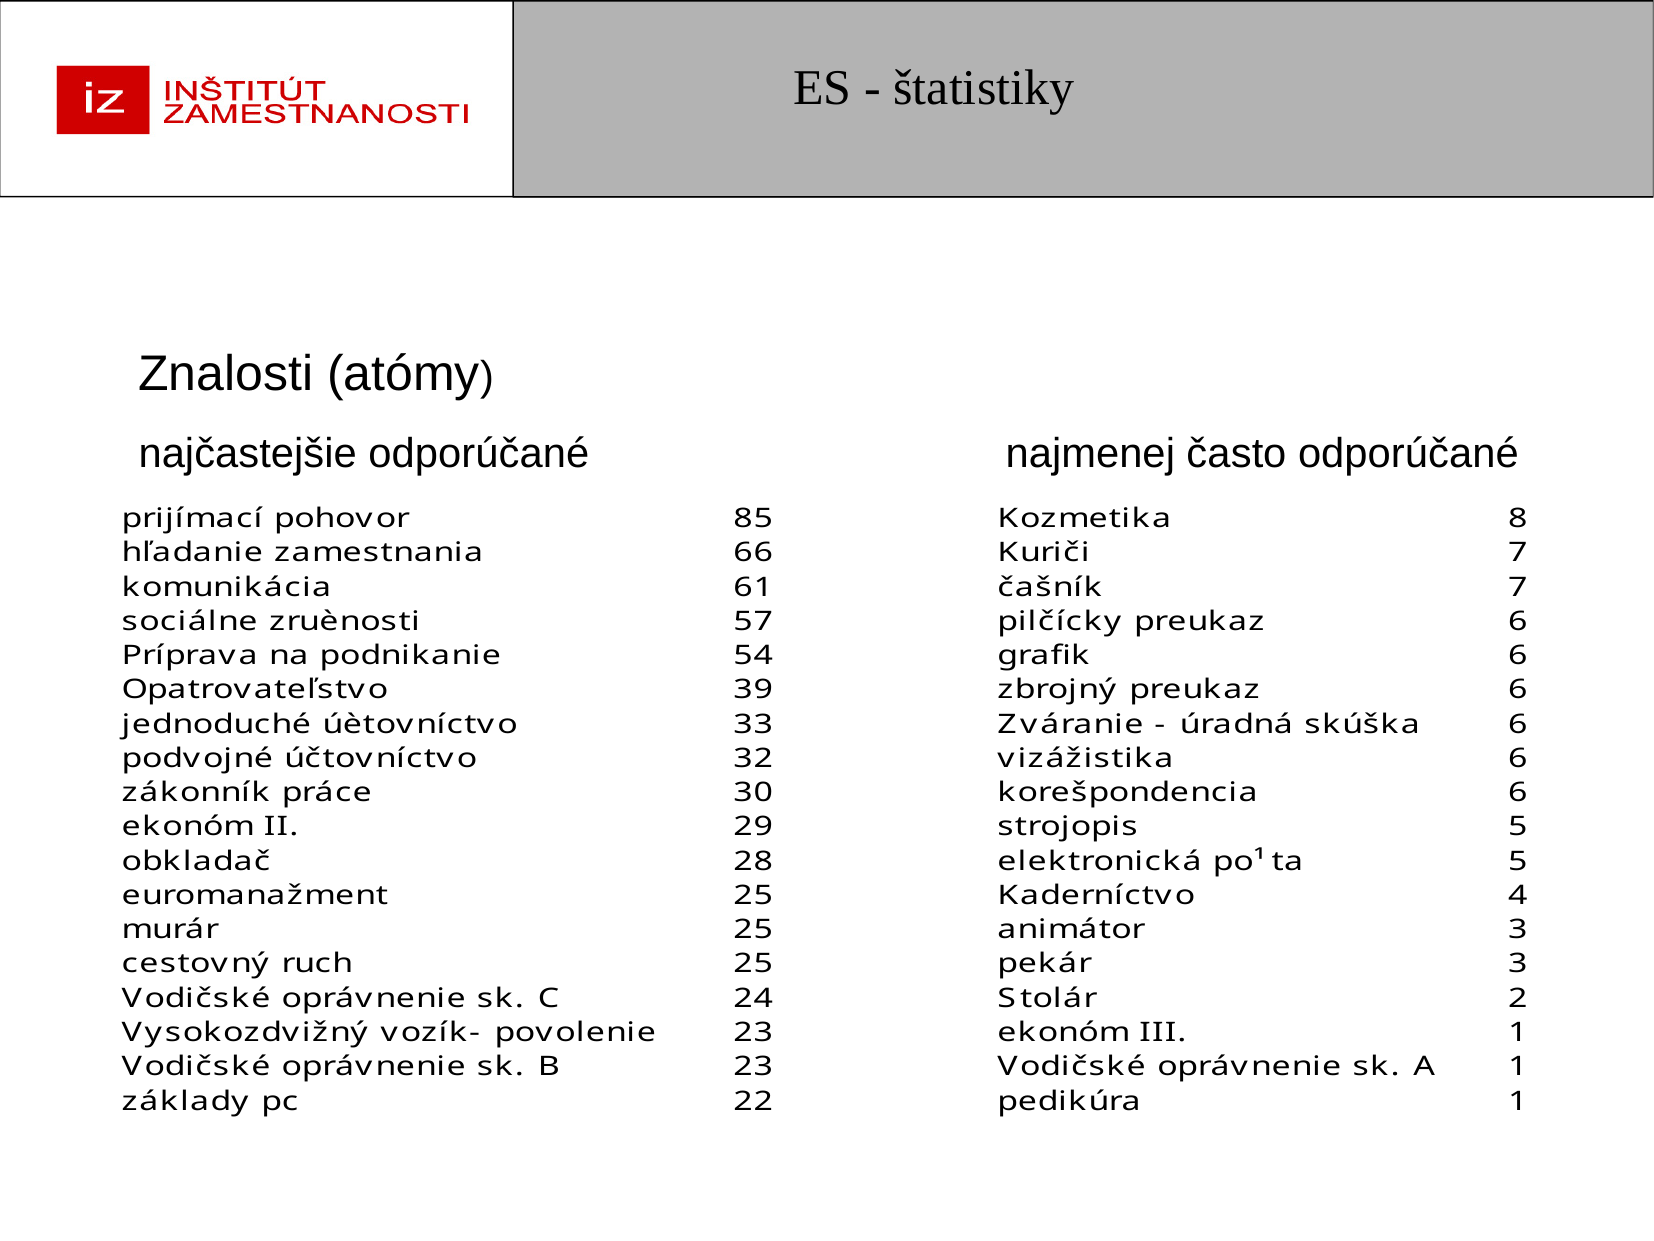

ES - štatistiky
# Znalosti (atómy)
najčastejšie odporúčané						najmenej často odporúčané